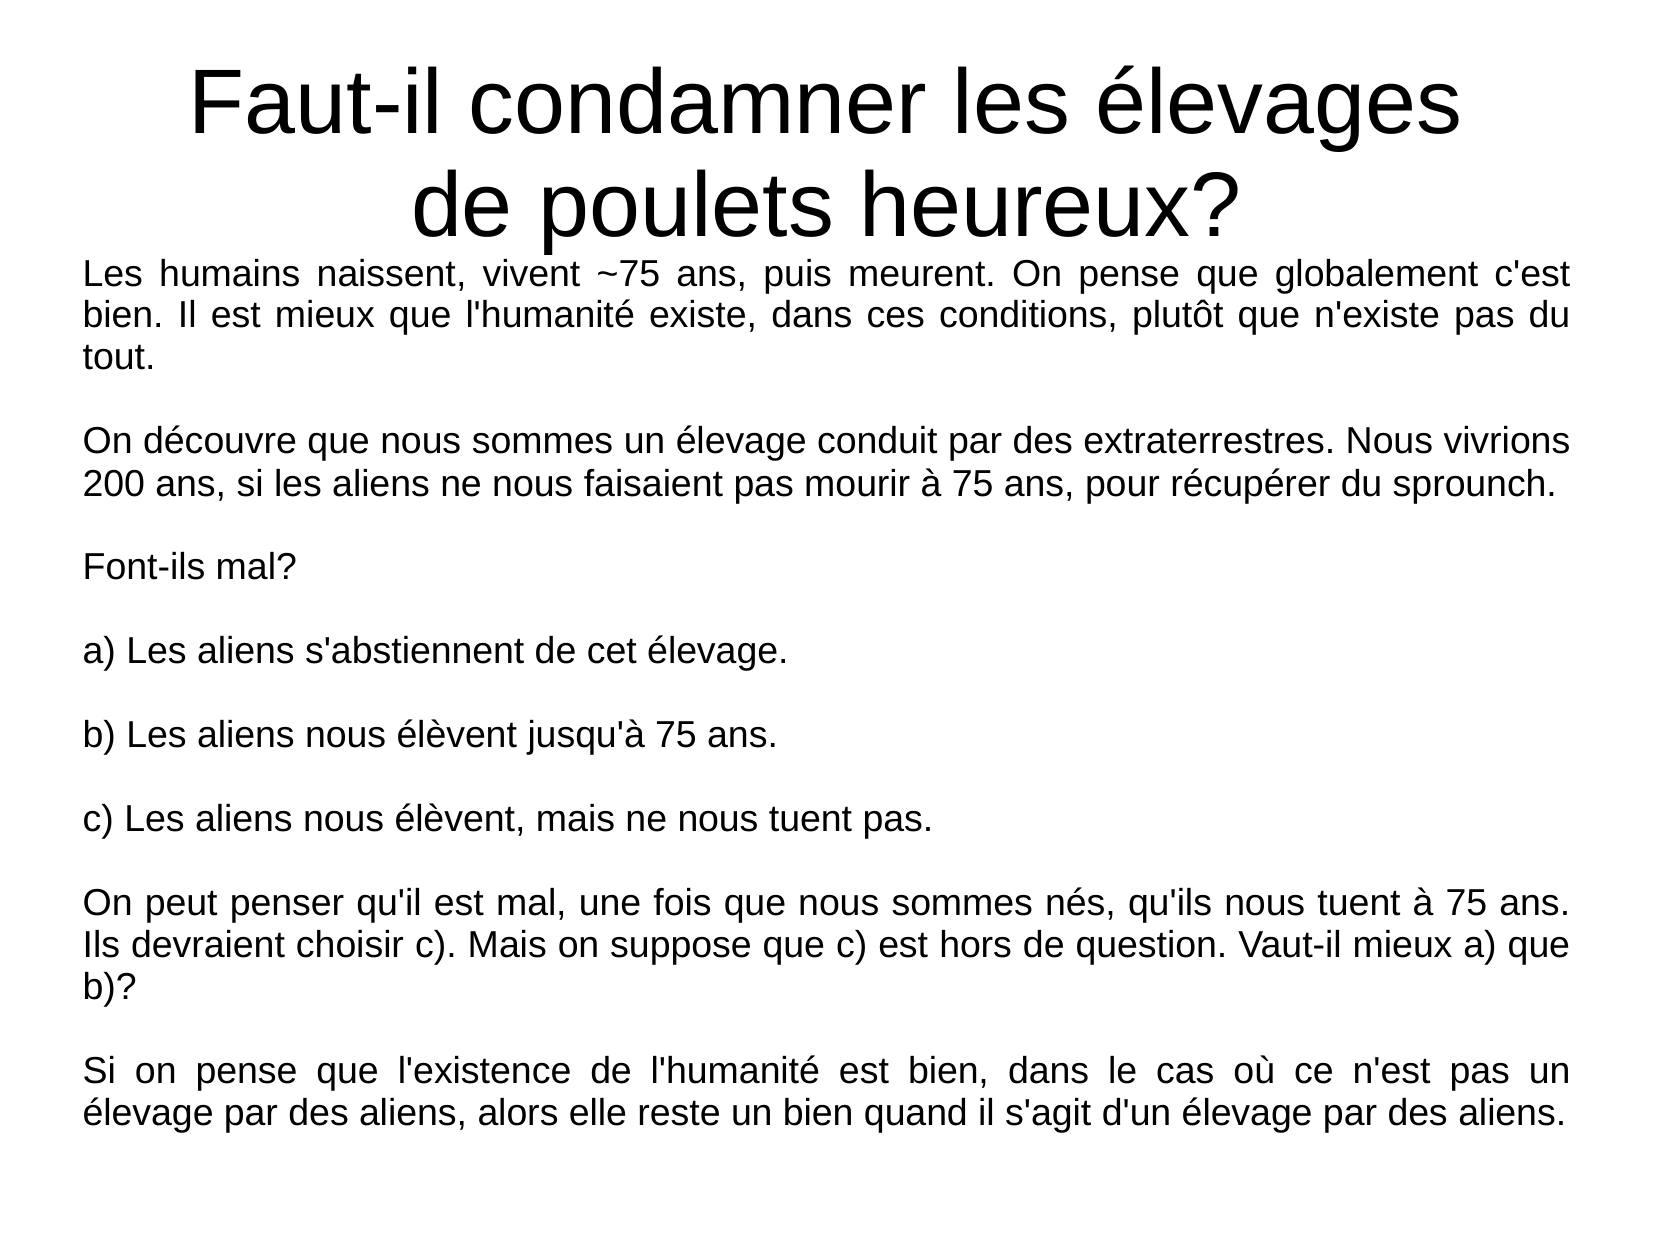

# Faut-il condamner les élevages de poulets heureux?
Les humains naissent, vivent ~75 ans, puis meurent. On pense que globalement c'est bien. Il est mieux que l'humanité existe, dans ces conditions, plutôt que n'existe pas du tout.
On découvre que nous sommes un élevage conduit par des extraterrestres. Nous vivrions 200 ans, si les aliens ne nous faisaient pas mourir à 75 ans, pour récupérer du sprounch.
Font-ils mal?
a) Les aliens s'abstiennent de cet élevage.
b) Les aliens nous élèvent jusqu'à 75 ans.
c) Les aliens nous élèvent, mais ne nous tuent pas.
On peut penser qu'il est mal, une fois que nous sommes nés, qu'ils nous tuent à 75 ans. Ils devraient choisir c). Mais on suppose que c) est hors de question. Vaut-il mieux a) que b)?
Si on pense que l'existence de l'humanité est bien, dans le cas où ce n'est pas un élevage par des aliens, alors elle reste un bien quand il s'agit d'un élevage par des aliens.